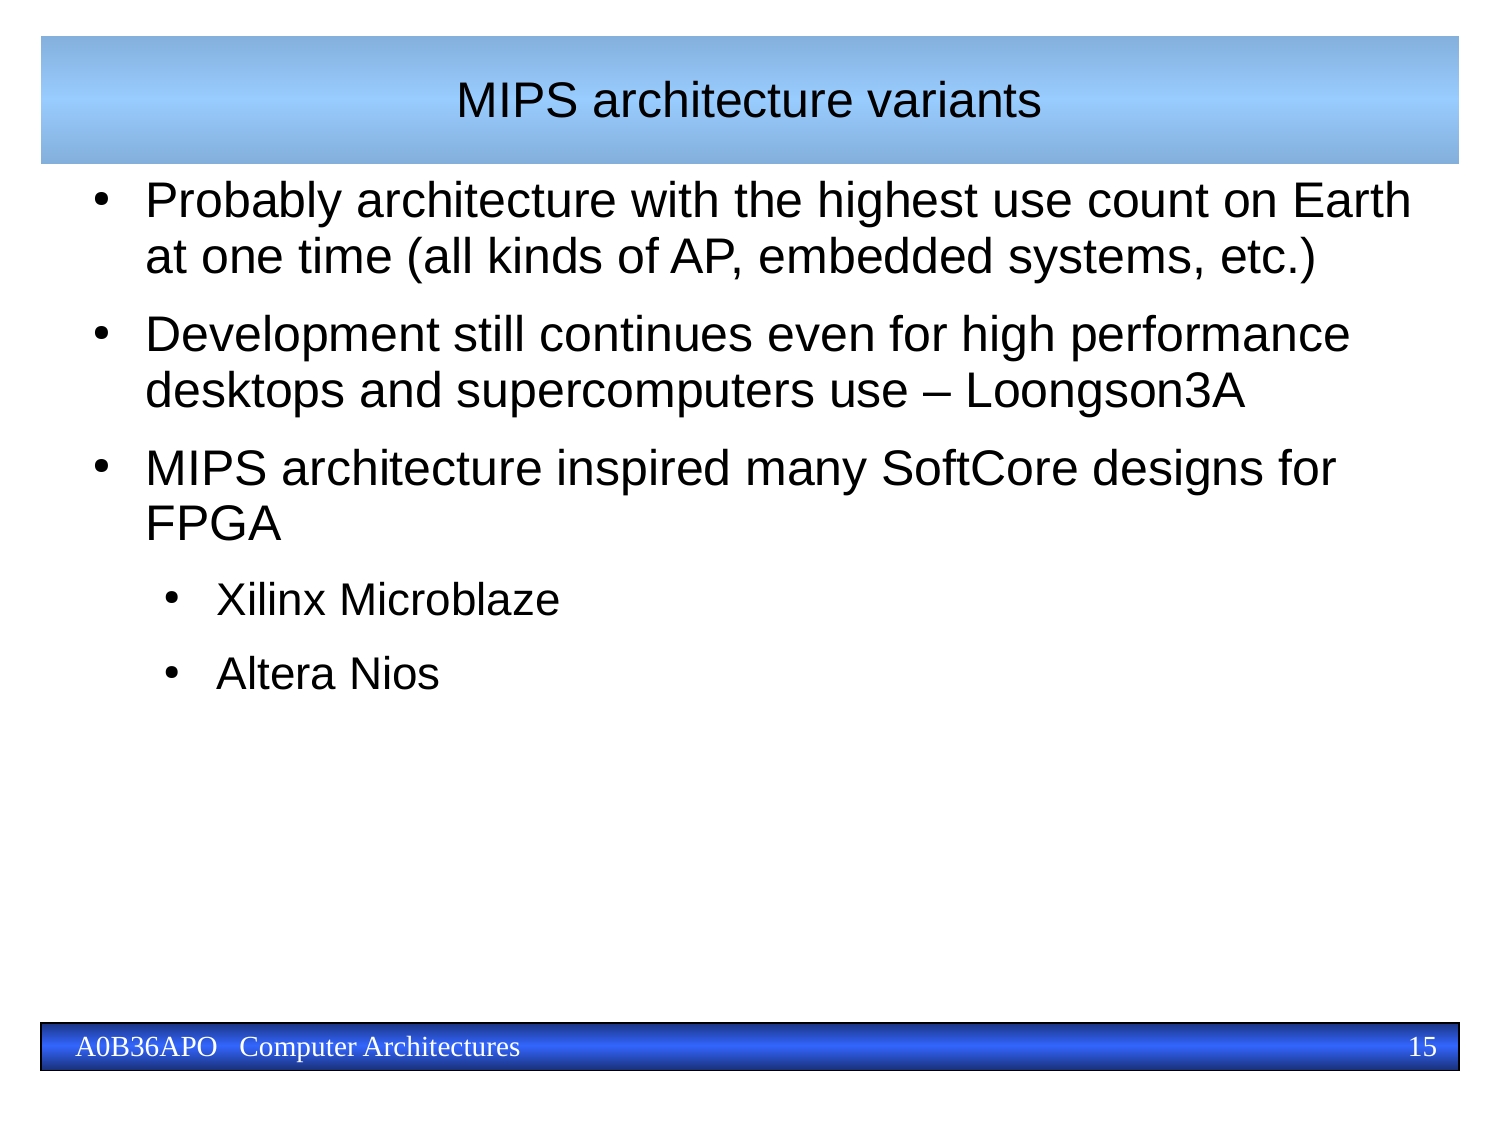

# MIPS architecture variants
Probably architecture with the highest use count on Earth at one time (all kinds of AP, embedded systems, etc.)
Development still continues even for high performance desktops and supercomputers use – Loongson3A
MIPS architecture inspired many SoftCore designs for FPGA
Xilinx Microblaze
Altera Nios
A0B36APO Computer Architectures
15